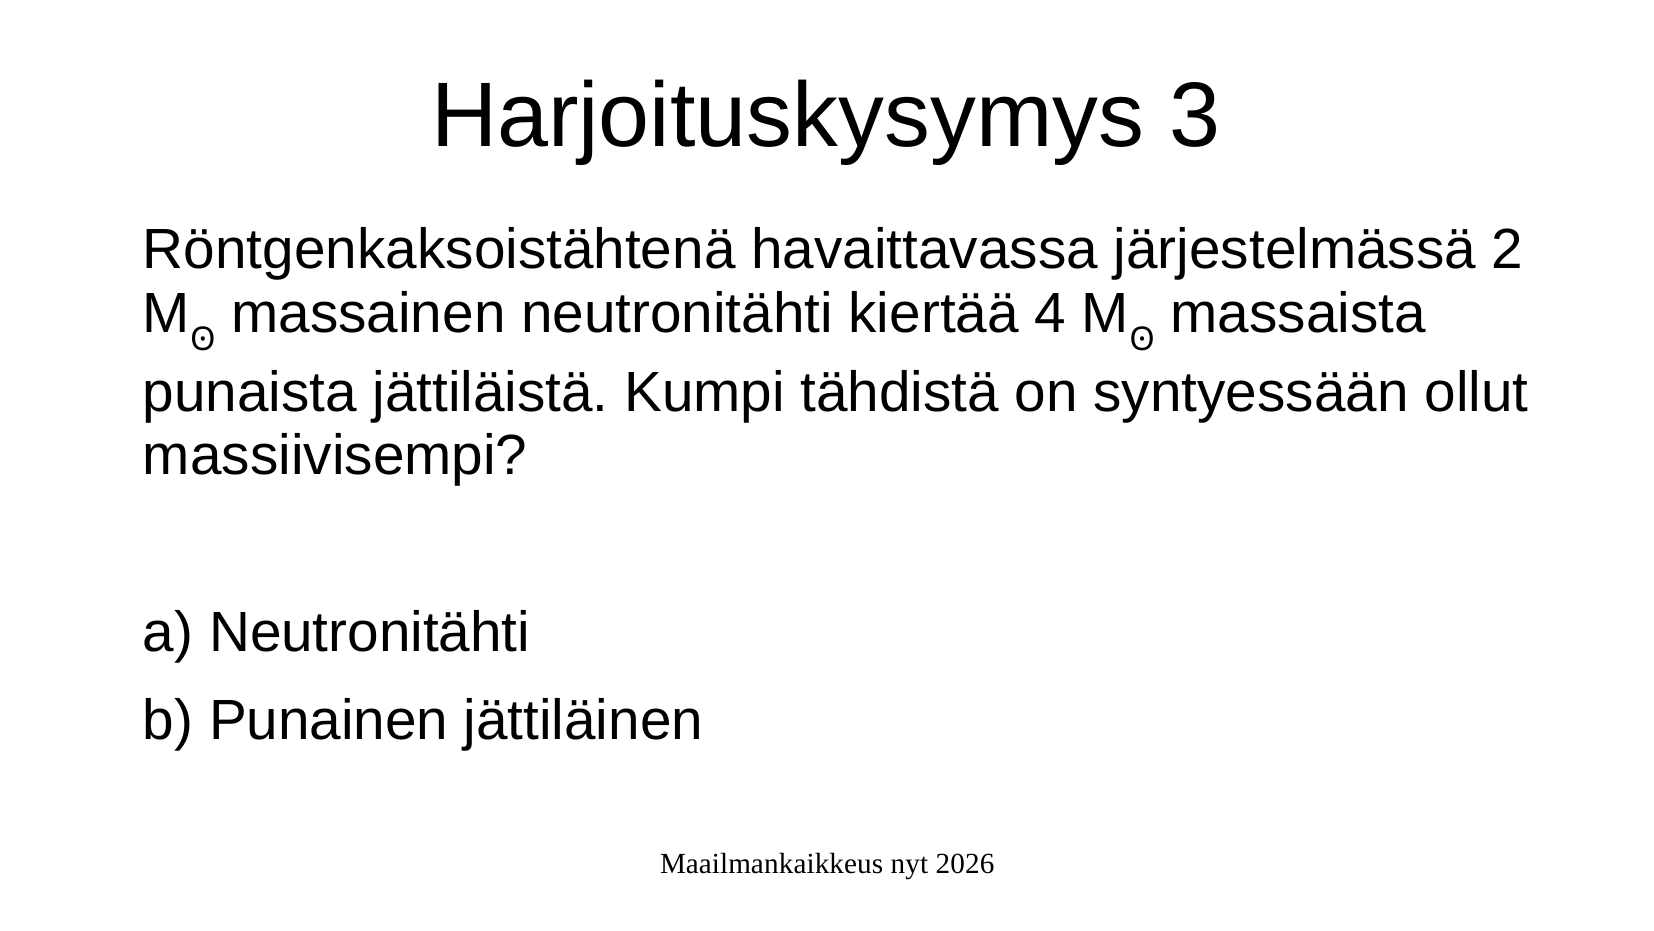

# Harjoituskysymys 3
Röntgenkaksoistähtenä havaittavassa järjestelmässä 2 Mʘ massainen neutronitähti kiertää 4 Mʘ massaista punaista jättiläistä. Kumpi tähdistä on syntyessään ollut massiivisempi?
a) Neutronitähti
b) Punainen jättiläinen